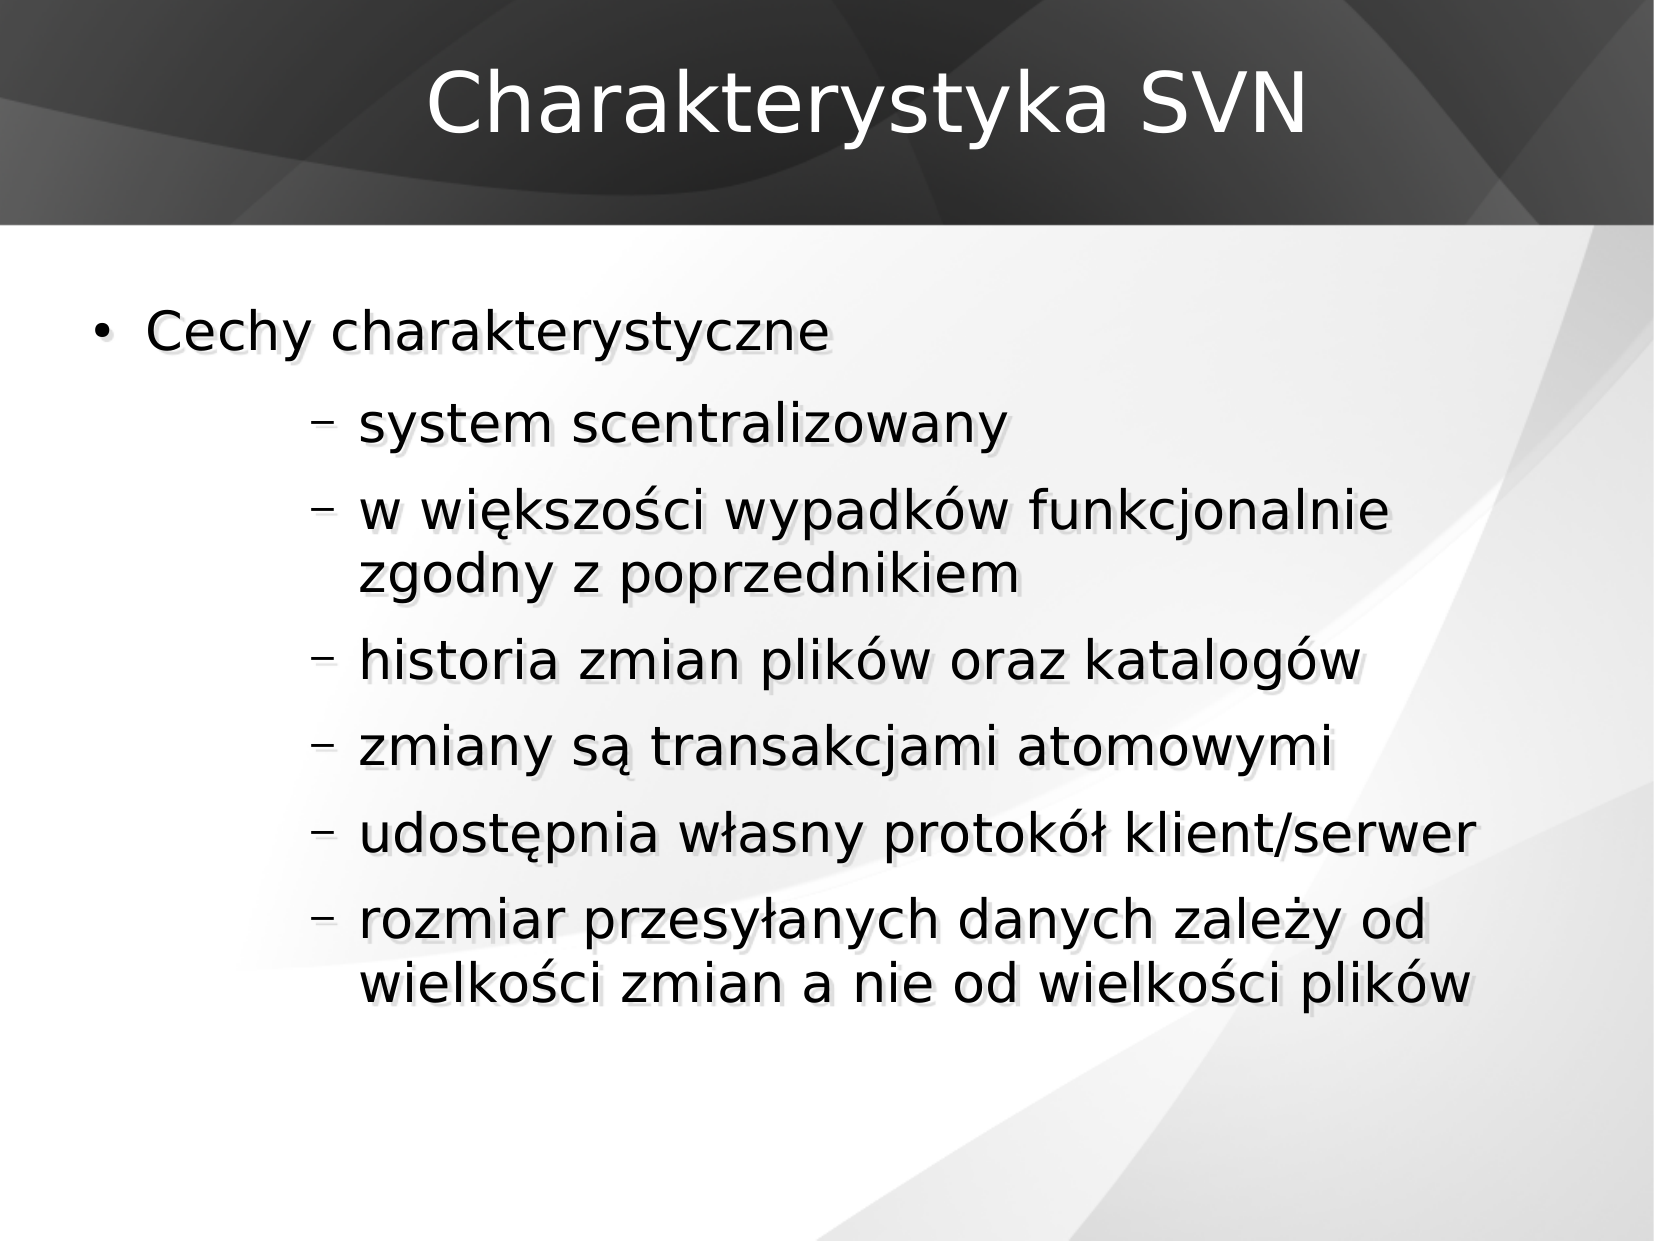

# Charakterystyka SVN
Cechy charakterystyczne
system scentralizowany
w większości wypadków funkcjonalnie zgodny z poprzednikiem
historia zmian plików oraz katalogów
zmiany są transakcjami atomowymi
udostępnia własny protokół klient/serwer
rozmiar przesyłanych danych zależy od wielkości zmian a nie od wielkości plików